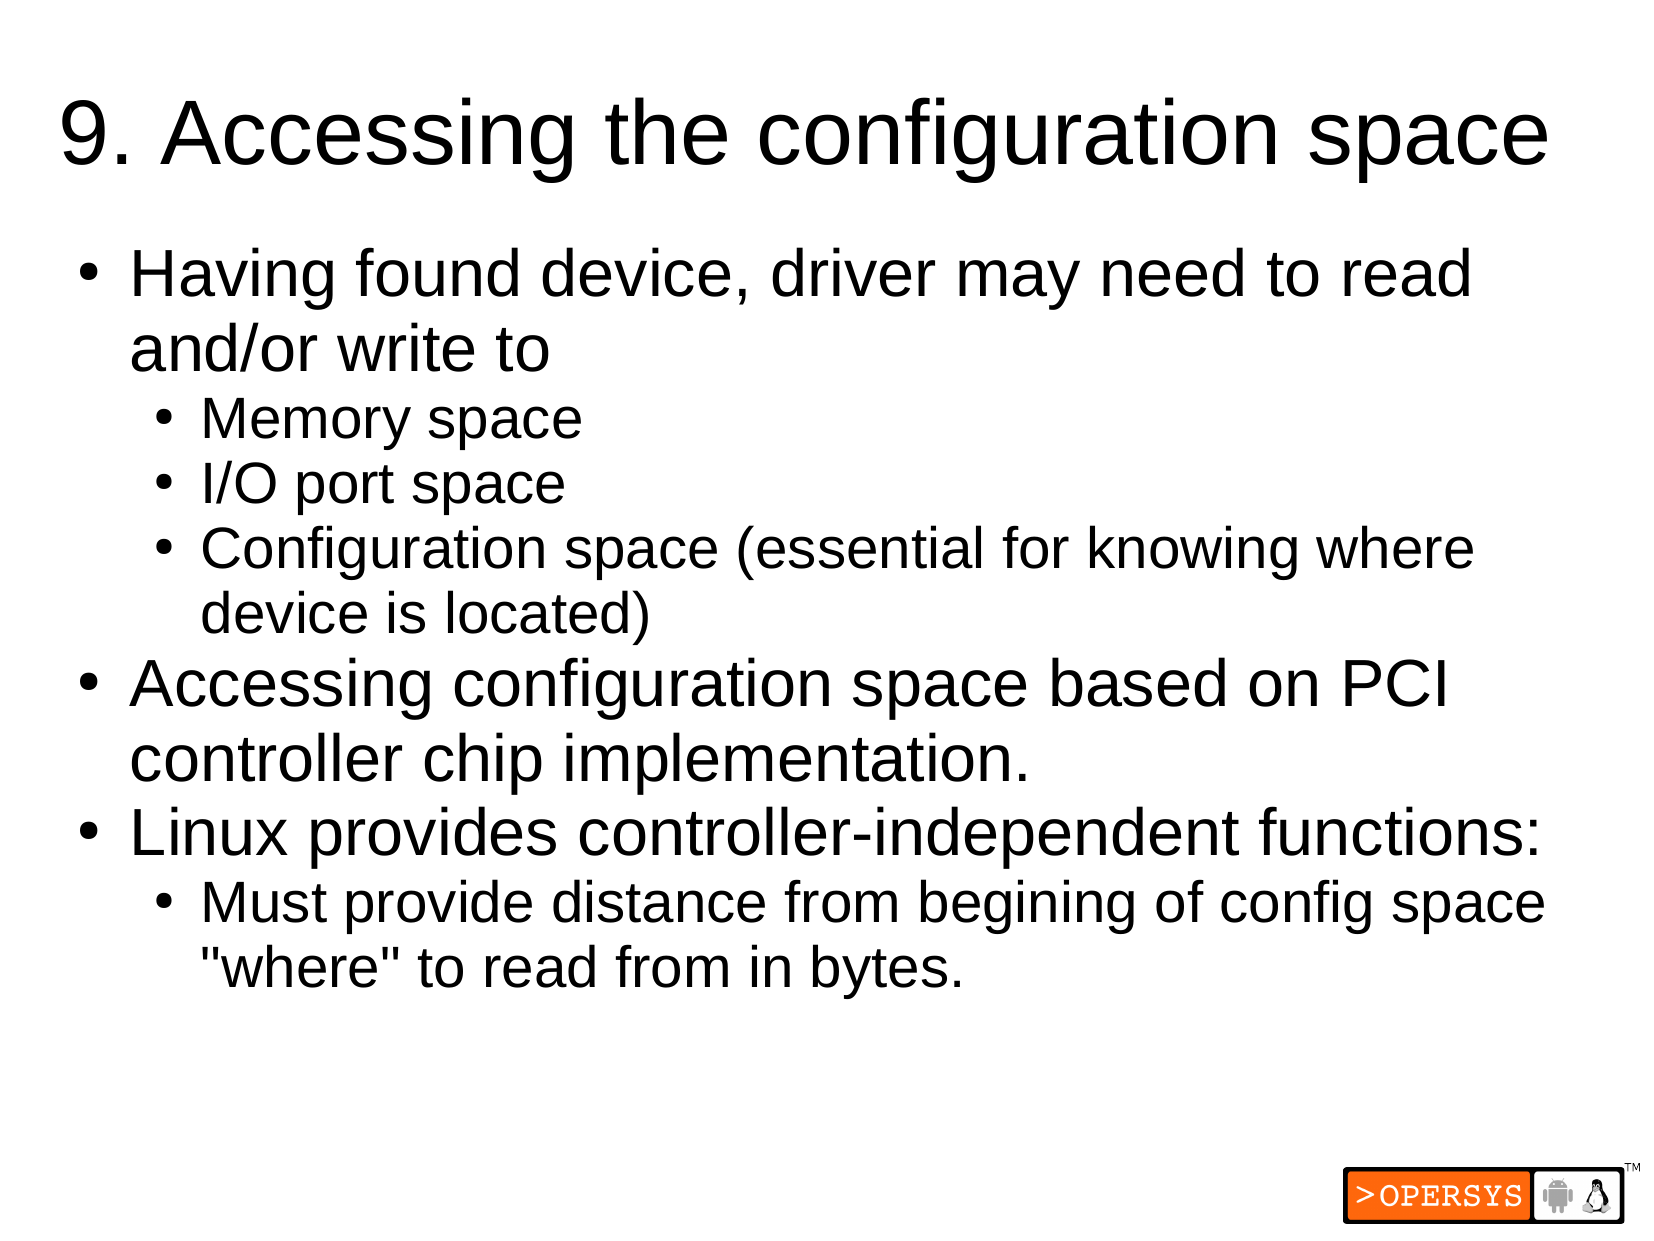

# 9. Accessing the configuration space
Having found device, driver may need to read and/or write to
Memory space
I/O port space
Configuration space (essential for knowing where device is located)
Accessing configuration space based on PCI controller chip implementation.
Linux provides controller-independent functions:
Must provide distance from begining of config space "where" to read from in bytes.